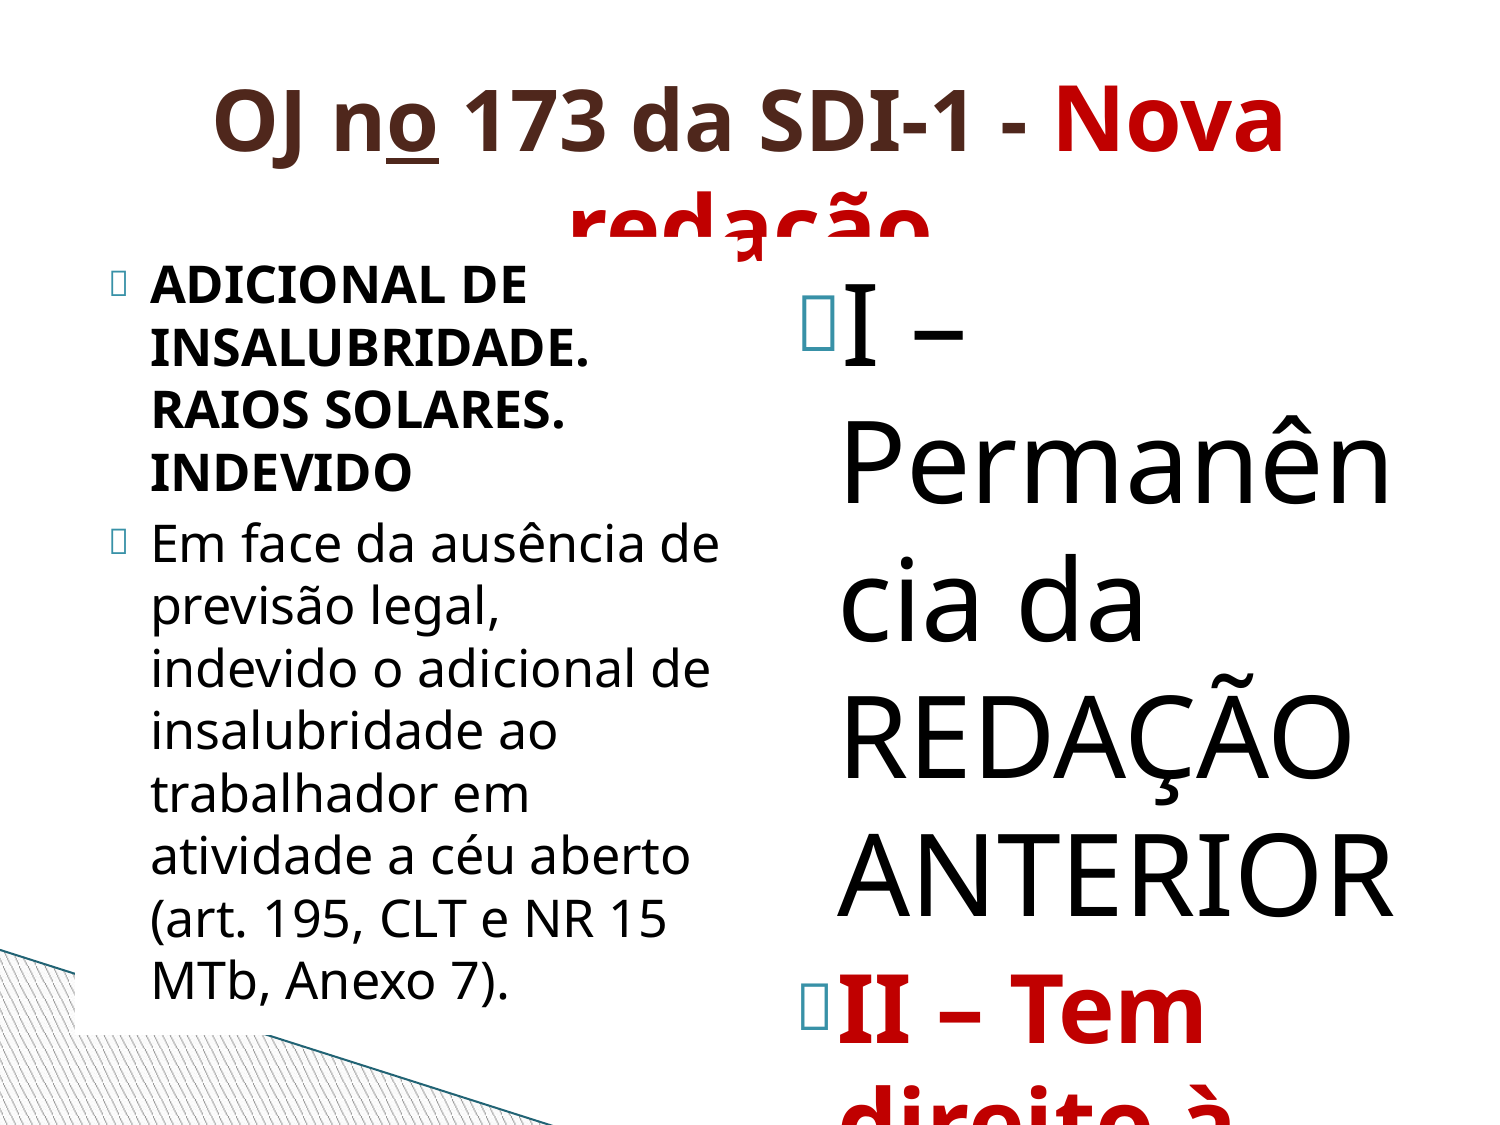

# OJ no 173 da SDI-1 - Nova redação
ADICIONAL DE INSALUBRIDADE. RAIOS SOLARES. INDEVIDO
Em face da ausência de previsão legal, indevido o adicional de insalubridade ao trabalhador em atividade a céu aberto (art. 195, CLT e NR 15 MTb, Anexo 7).
I – Permanência da REDAÇÃO ANTERIOR
II – Tem direito à percepção ao adicional de insalubridade o empregado que exerce atividade exposto ao calor acima dos limites de tolerância, inclusive em ambiente externo com carga solar, nas condições previstas no Anexo 3 da NR 15 da Portaria Nº 3.214/78 do MTE.